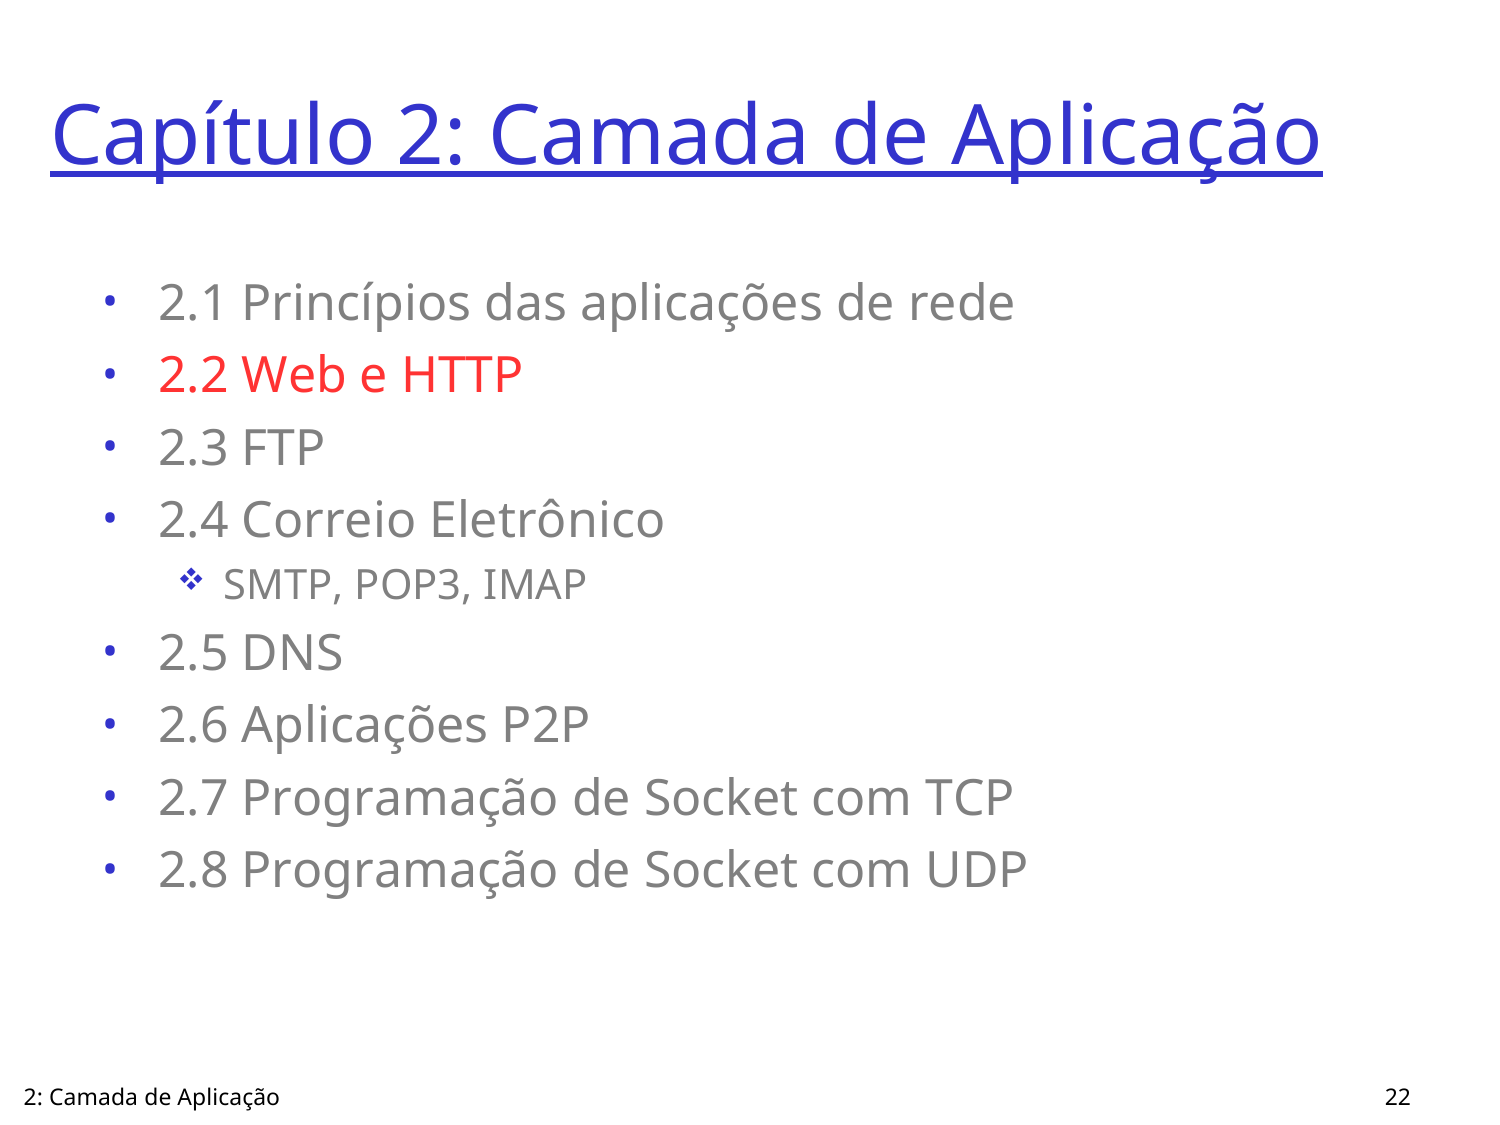

# Capítulo 2: Camada de Aplicação
2.1 Princípios das aplicações de rede
2.2 Web e HTTP
2.3 FTP
2.4 Correio Eletrônico
SMTP, POP3, IMAP
2.5 DNS
2.6 Aplicações P2P
2.7 Programação de Socket com TCP
2.8 Programação de Socket com UDP
22